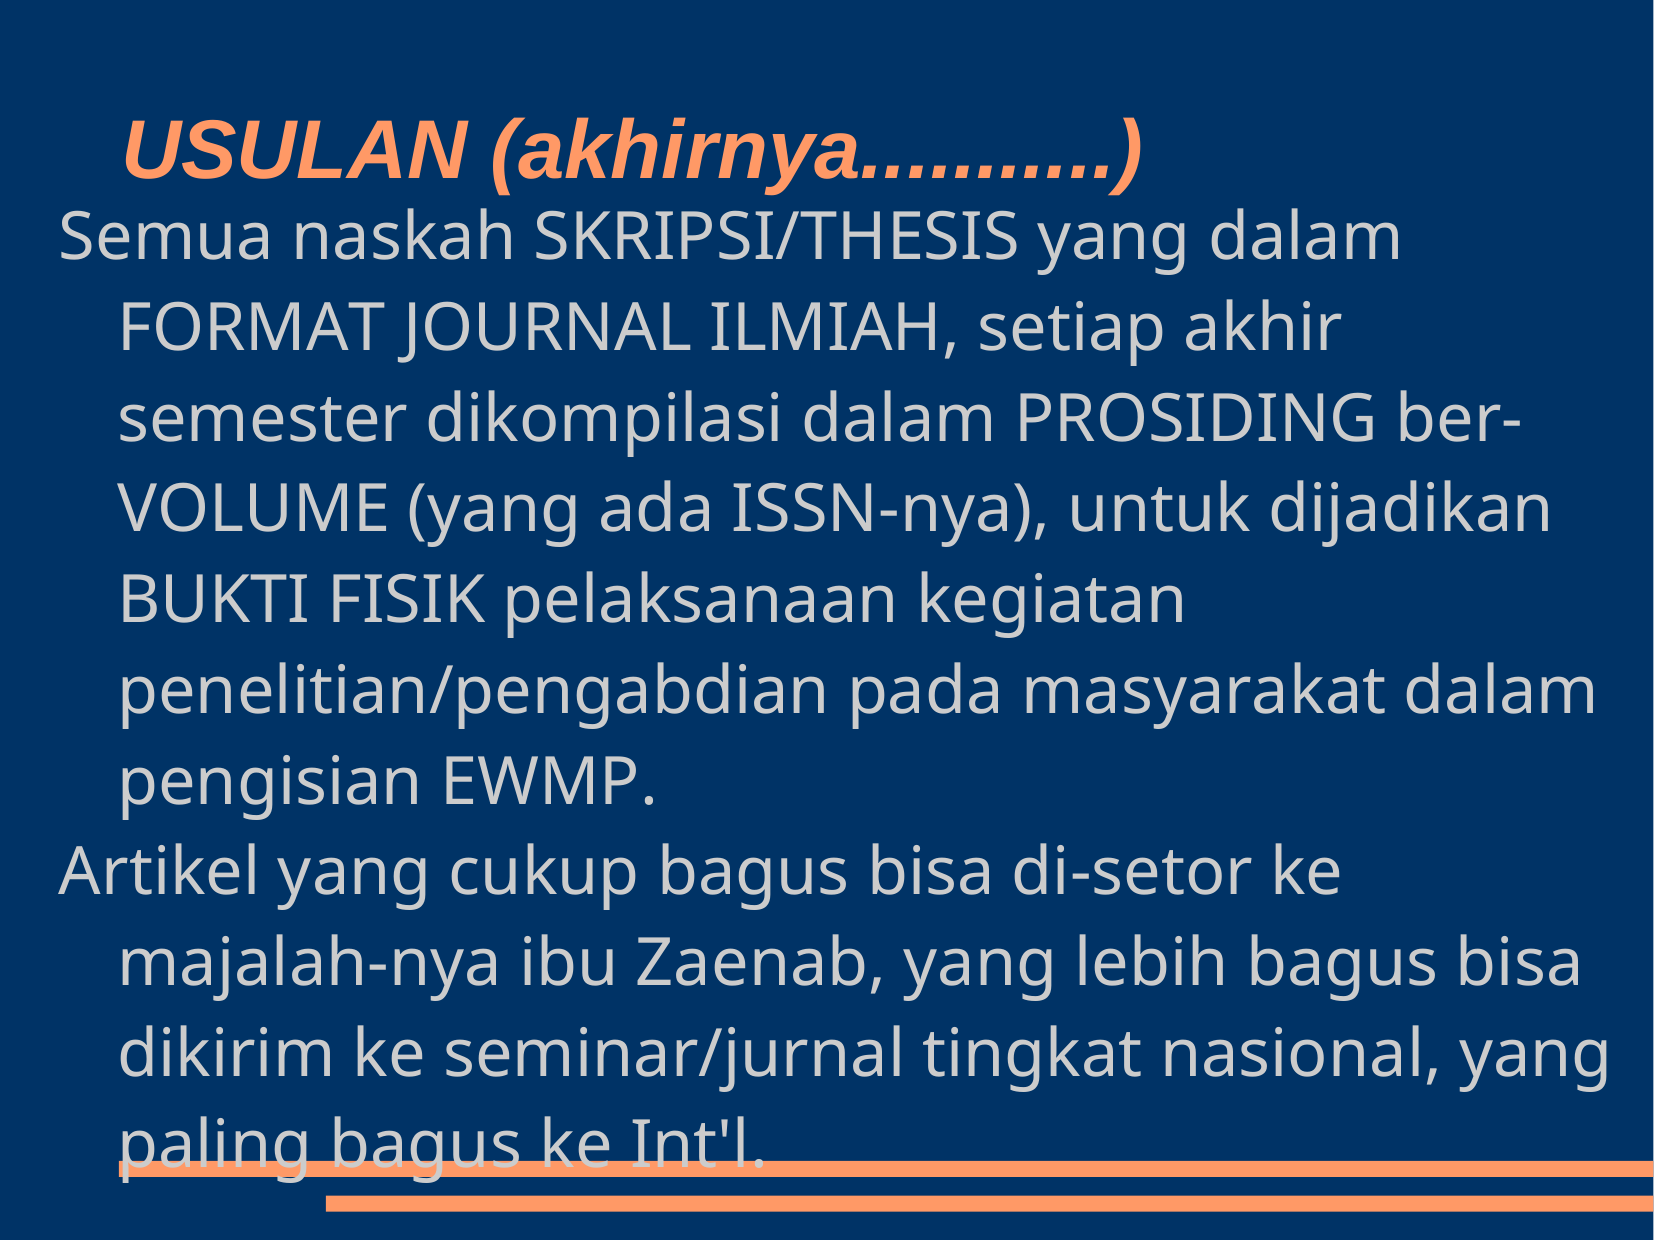

# USULAN (akhirnya...........)
Semua naskah SKRIPSI/THESIS yang dalam FORMAT JOURNAL ILMIAH, setiap akhir semester dikompilasi dalam PROSIDING ber-VOLUME (yang ada ISSN-nya), untuk dijadikan BUKTI FISIK pelaksanaan kegiatan penelitian/pengabdian pada masyarakat dalam pengisian EWMP.
Artikel yang cukup bagus bisa di-setor ke majalah-nya ibu Zaenab, yang lebih bagus bisa dikirim ke seminar/jurnal tingkat nasional, yang paling bagus ke Int'l.